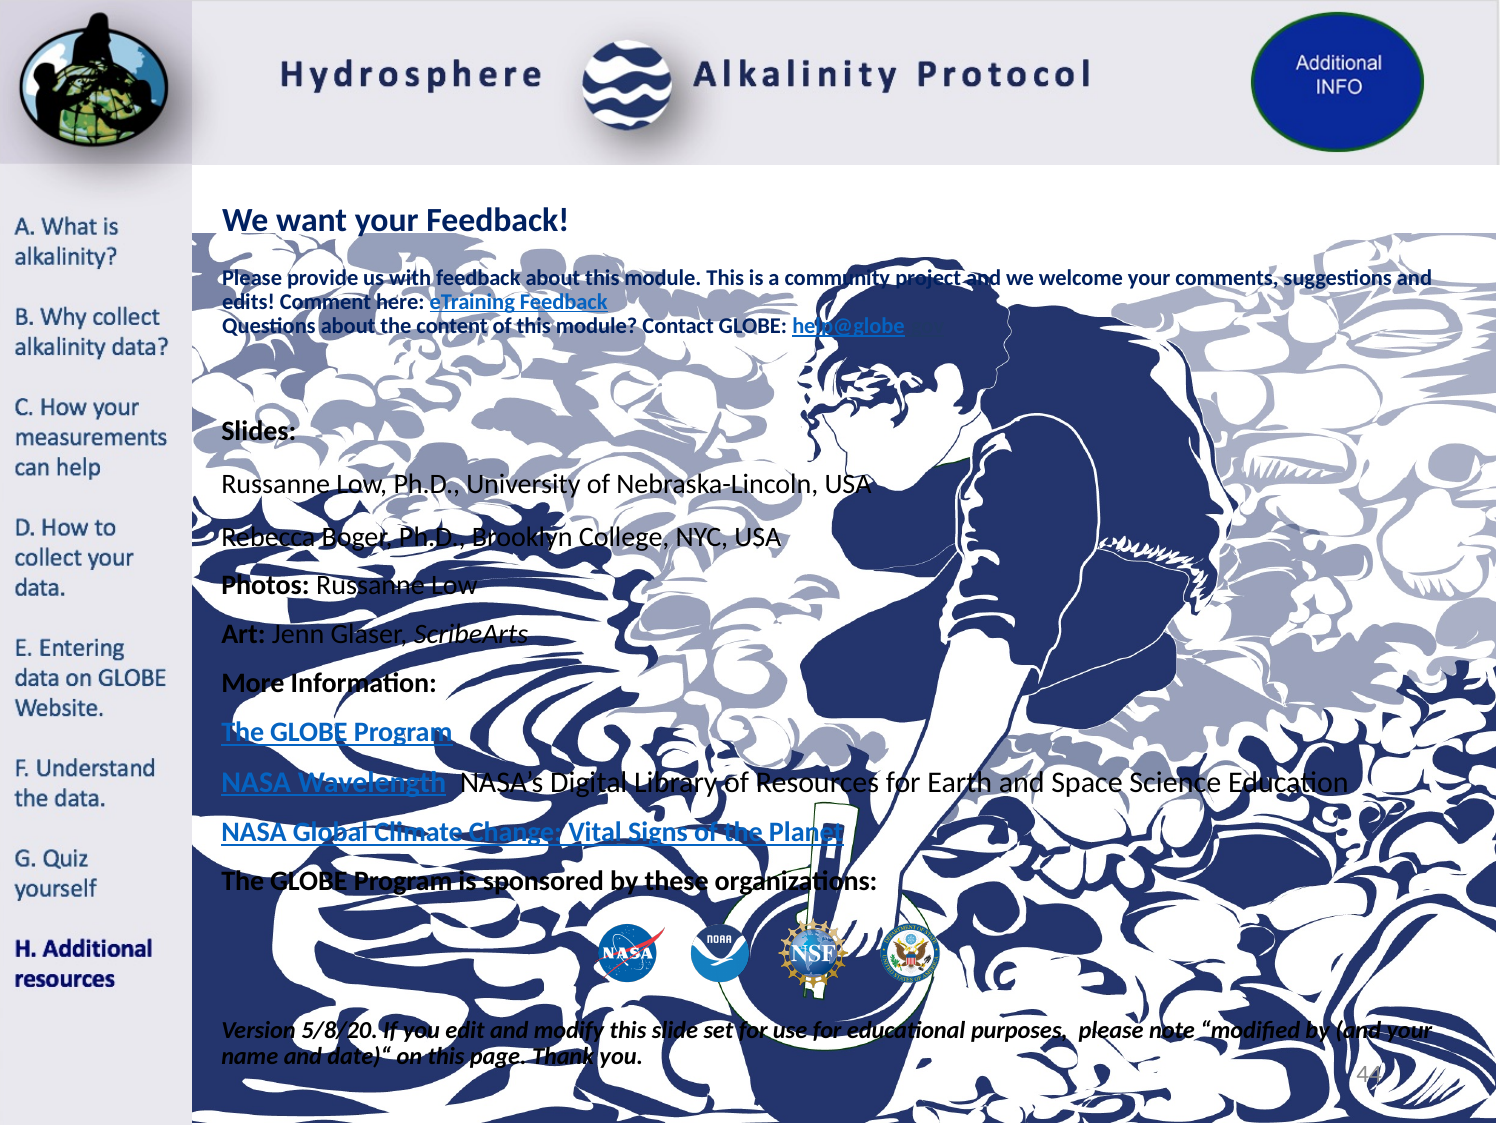

# We want your Feedback! Please provide us with feedback about this module. This is a community project and we welcome your comments, suggestions and edits! Comment here: eTraining Feedback Questions about the content of this module? Contact GLOBE: help@globe.gov
Slides:
Russanne Low, Ph.D., University of Nebraska-Lincoln, USA
Rebecca Boger, Ph.D., Brooklyn College, NYC, USA
Photos: Russanne Low
Art: Jenn Glaser, ScribeArts
More Information:
The GLOBE Program
NASA Wavelength NASA’s Digital Library of Resources for Earth and Space Science Education
NASA Global Climate Change: Vital Signs of the Planet
The GLOBE Program is sponsored by these organizations:
Version 5/8/20. If you edit and modify this slide set for use for educational purposes, please note “modified by (and your name and date)“ on this page. Thank you.